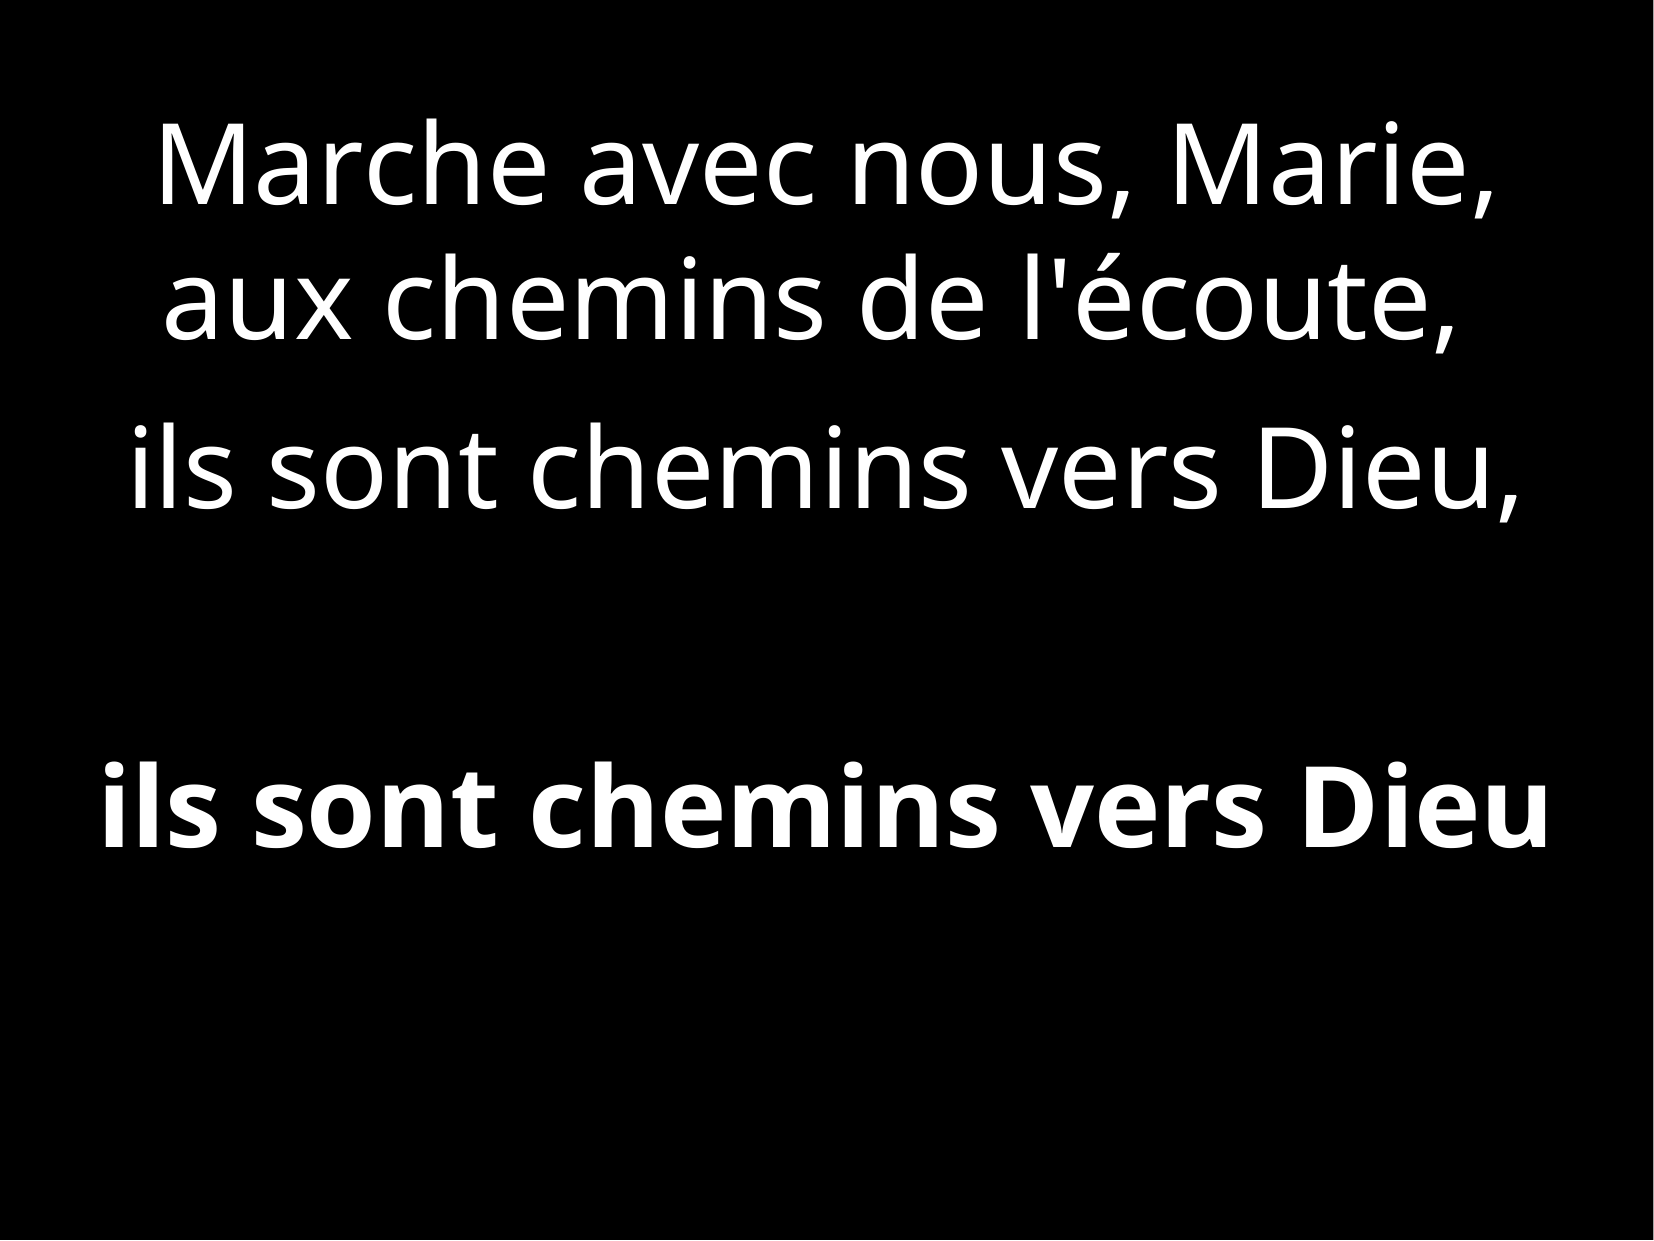

# Marche avec nous, Marie, aux chemins de l'écoute,
ils sont chemins vers Dieu,
ils sont chemins vers Dieu